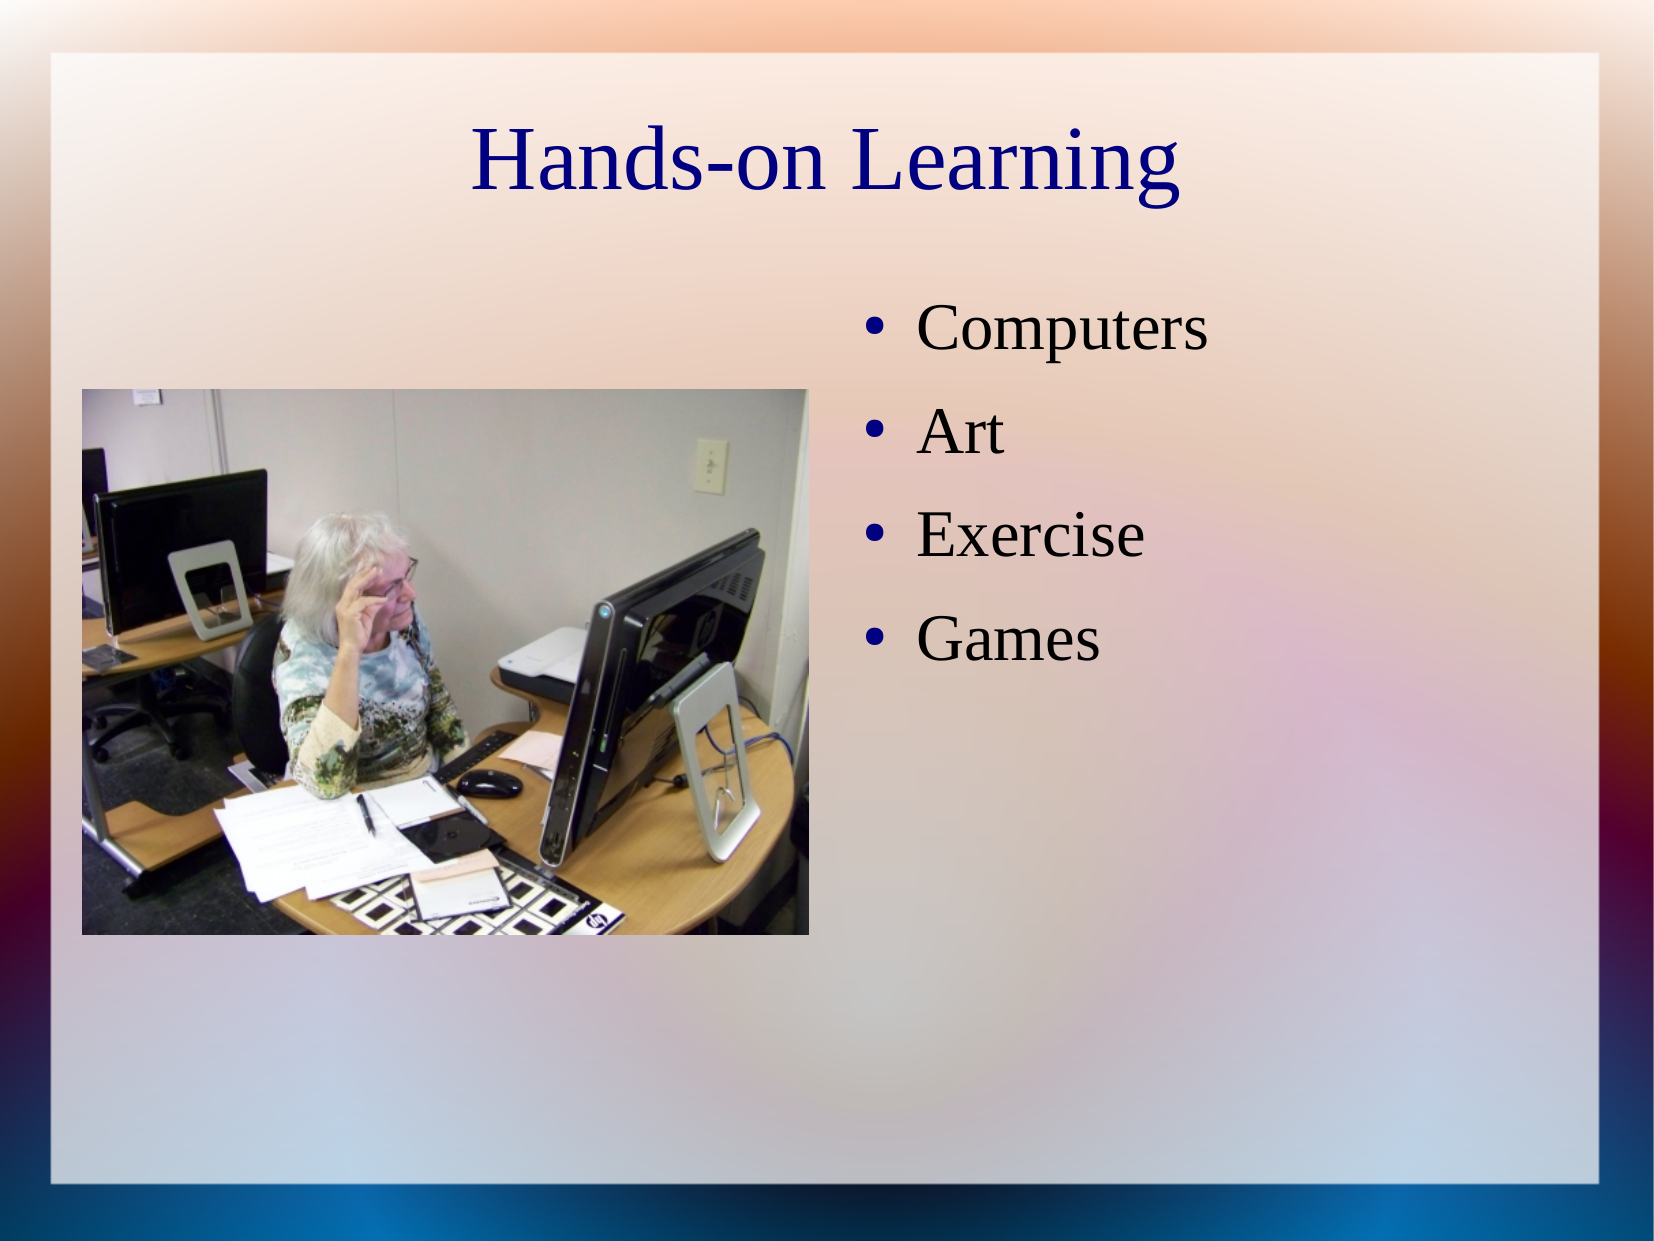

# Hands-on Learning
Computers
Art
Exercise
Games